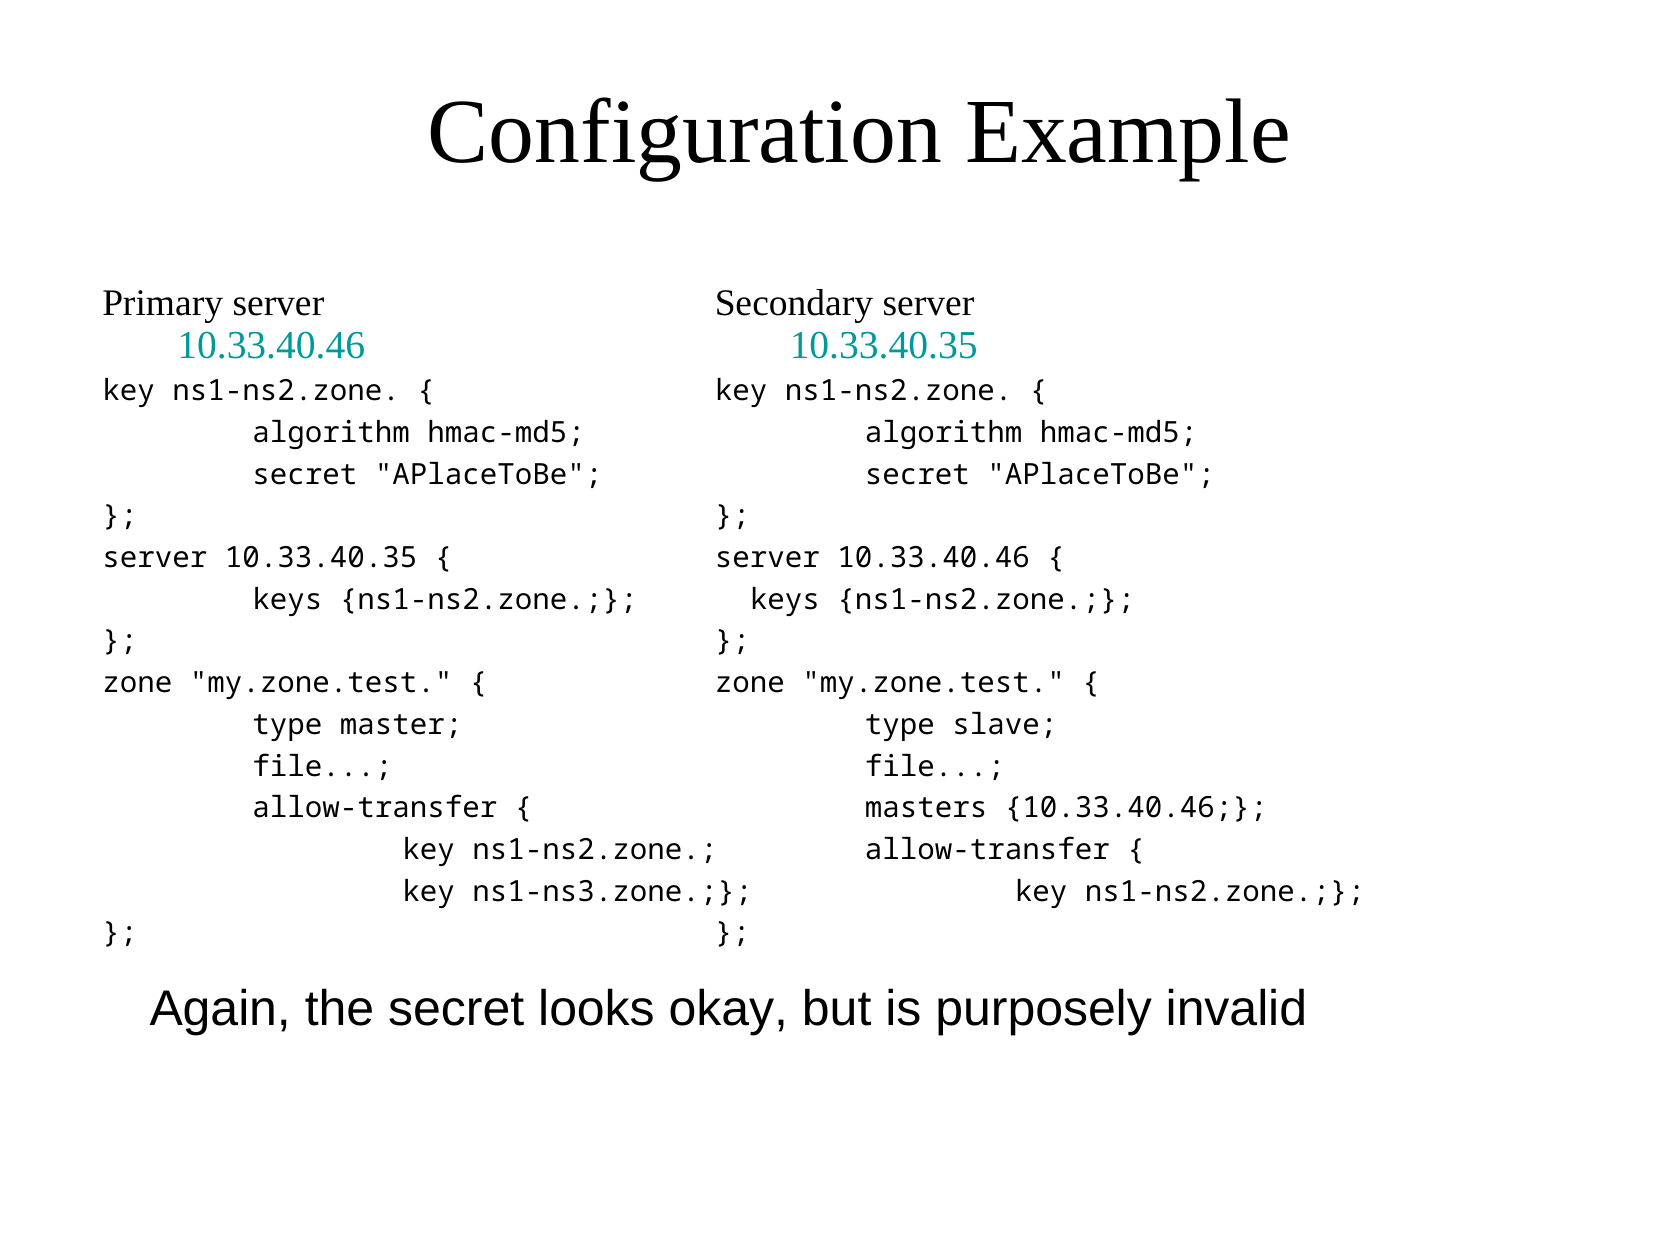

# Configuration Example
Primary server
10.33.40.46
key ns1-ns2.zone. {
	algorithm hmac-md5;
	secret "APlaceToBe";
};
server 10.33.40.35 {
	keys {ns1-ns2.zone.;};
};
zone "my.zone.test." {
	type master;
	file...;
	allow-transfer {
		key ns1-ns2.zone.;
		key ns1-ns3.zone.;};
};
Secondary server
10.33.40.35
key ns1-ns2.zone. {
	algorithm hmac-md5;
	secret "APlaceToBe";
};
server 10.33.40.46 {
 keys {ns1-ns2.zone.;};
};
zone "my.zone.test." {
	type slave;
	file...;
	masters {10.33.40.46;};
	allow-transfer {
		key ns1-ns2.zone.;};
};
Again, the secret looks okay, but is purposely invalid